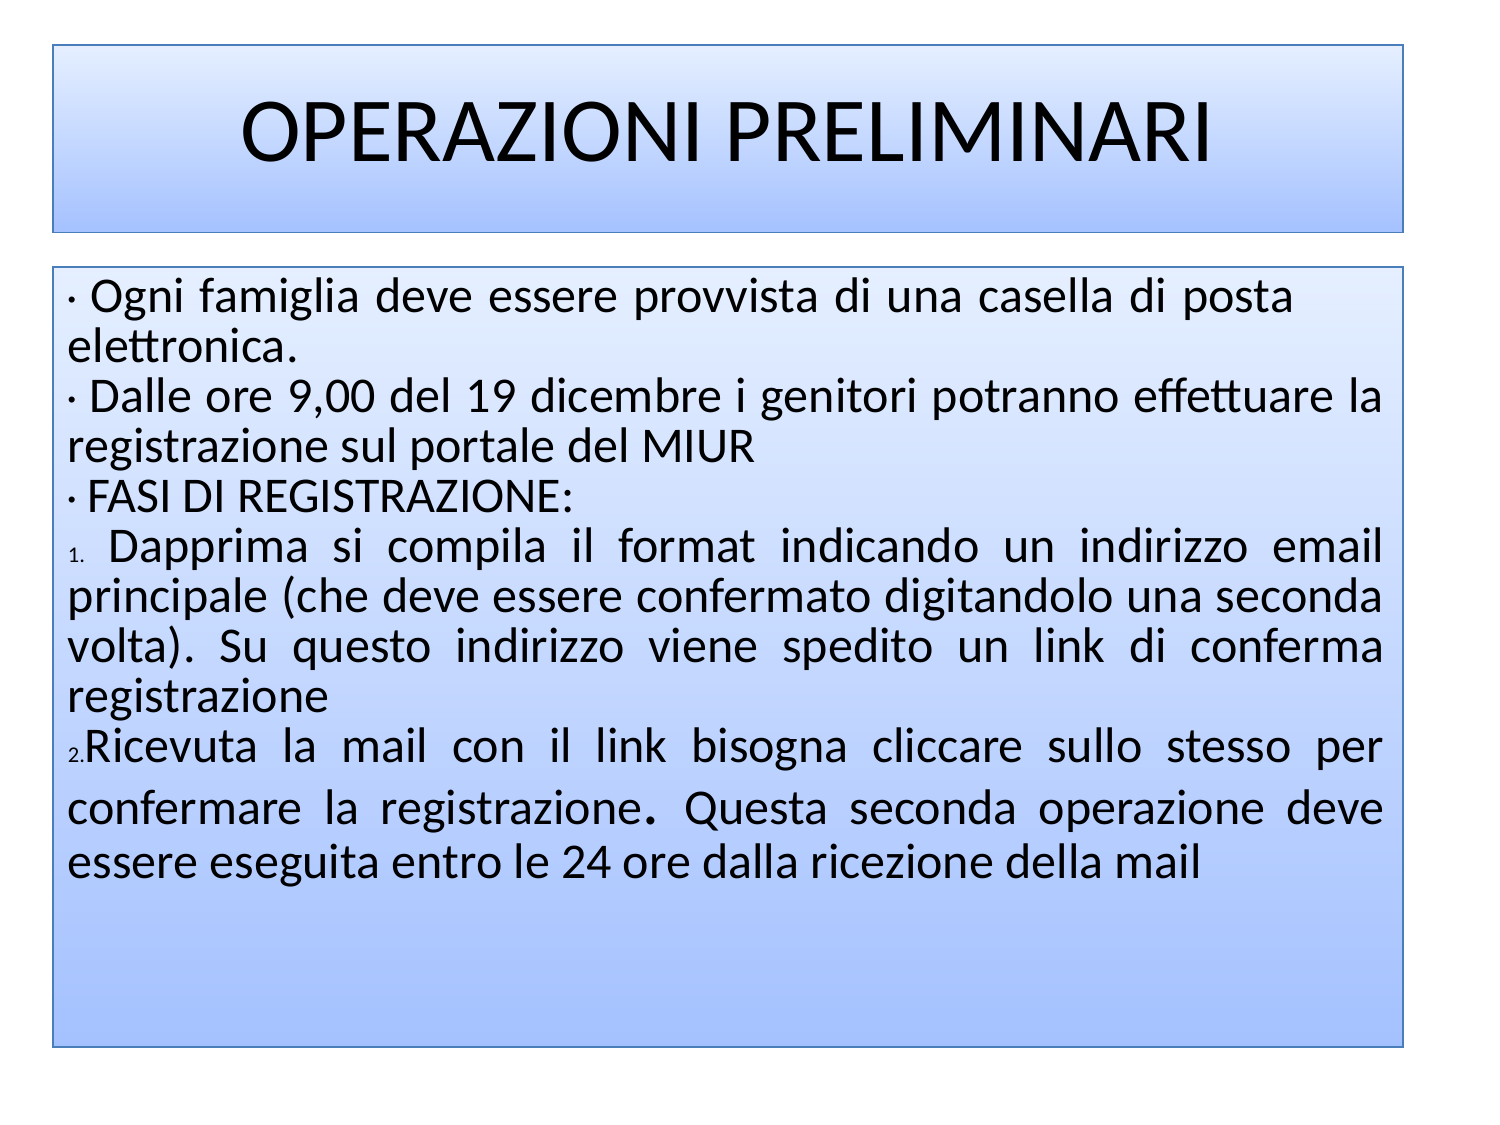

OPERAZIONI PRELIMINARI
 Ogni famiglia deve essere provvista di una casella di posta elettronica.
 Dalle ore 9,00 del 19 dicembre i genitori potranno effettuare la registrazione sul portale del MIUR
 FASI DI REGISTRAZIONE:
 Dapprima si compila il format indicando un indirizzo email principale (che deve essere confermato digitandolo una seconda volta). Su questo indirizzo viene spedito un link di conferma registrazione
Ricevuta la mail con il link bisogna cliccare sullo stesso per confermare la registrazione. Questa seconda operazione deve essere eseguita entro le 24 ore dalla ricezione della mail